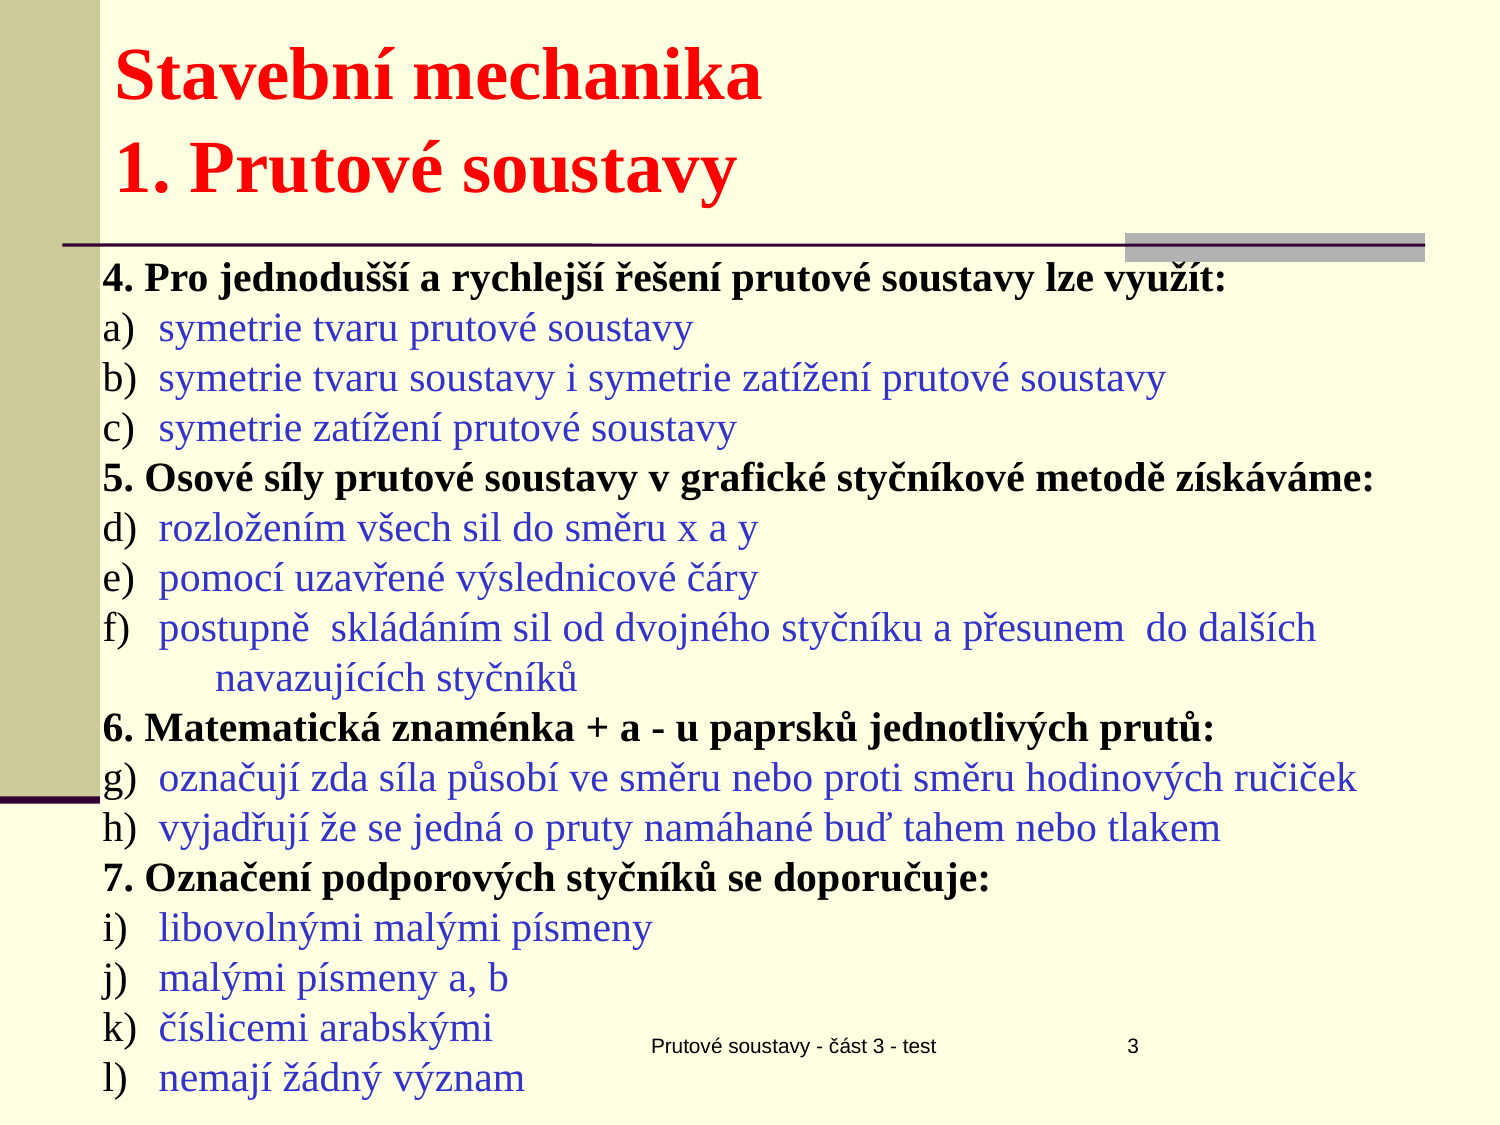

Stavební mechanika
1. Prutové soustavy
4. Pro jednodušší a rychlejší řešení prutové soustavy lze využít:
symetrie tvaru prutové soustavy
symetrie tvaru soustavy i symetrie zatížení prutové soustavy
symetrie zatížení prutové soustavy
5. Osové síly prutové soustavy v grafické styčníkové metodě získáváme:
rozložením všech sil do směru x a y
pomocí uzavřené výslednicové čáry
postupně skládáním sil od dvojného styčníku a přesunem do dalších navazujících styčníků
6. Matematická znaménka + a - u paprsků jednotlivých prutů:
označují zda síla působí ve směru nebo proti směru hodinových ručiček
vyjadřují že se jedná o pruty namáhané buď tahem nebo tlakem
7. Označení podporových styčníků se doporučuje:
libovolnými malými písmeny
malými písmeny a, b
číslicemi arabskými
nemají žádný význam
Prutové soustavy - část 3 - test